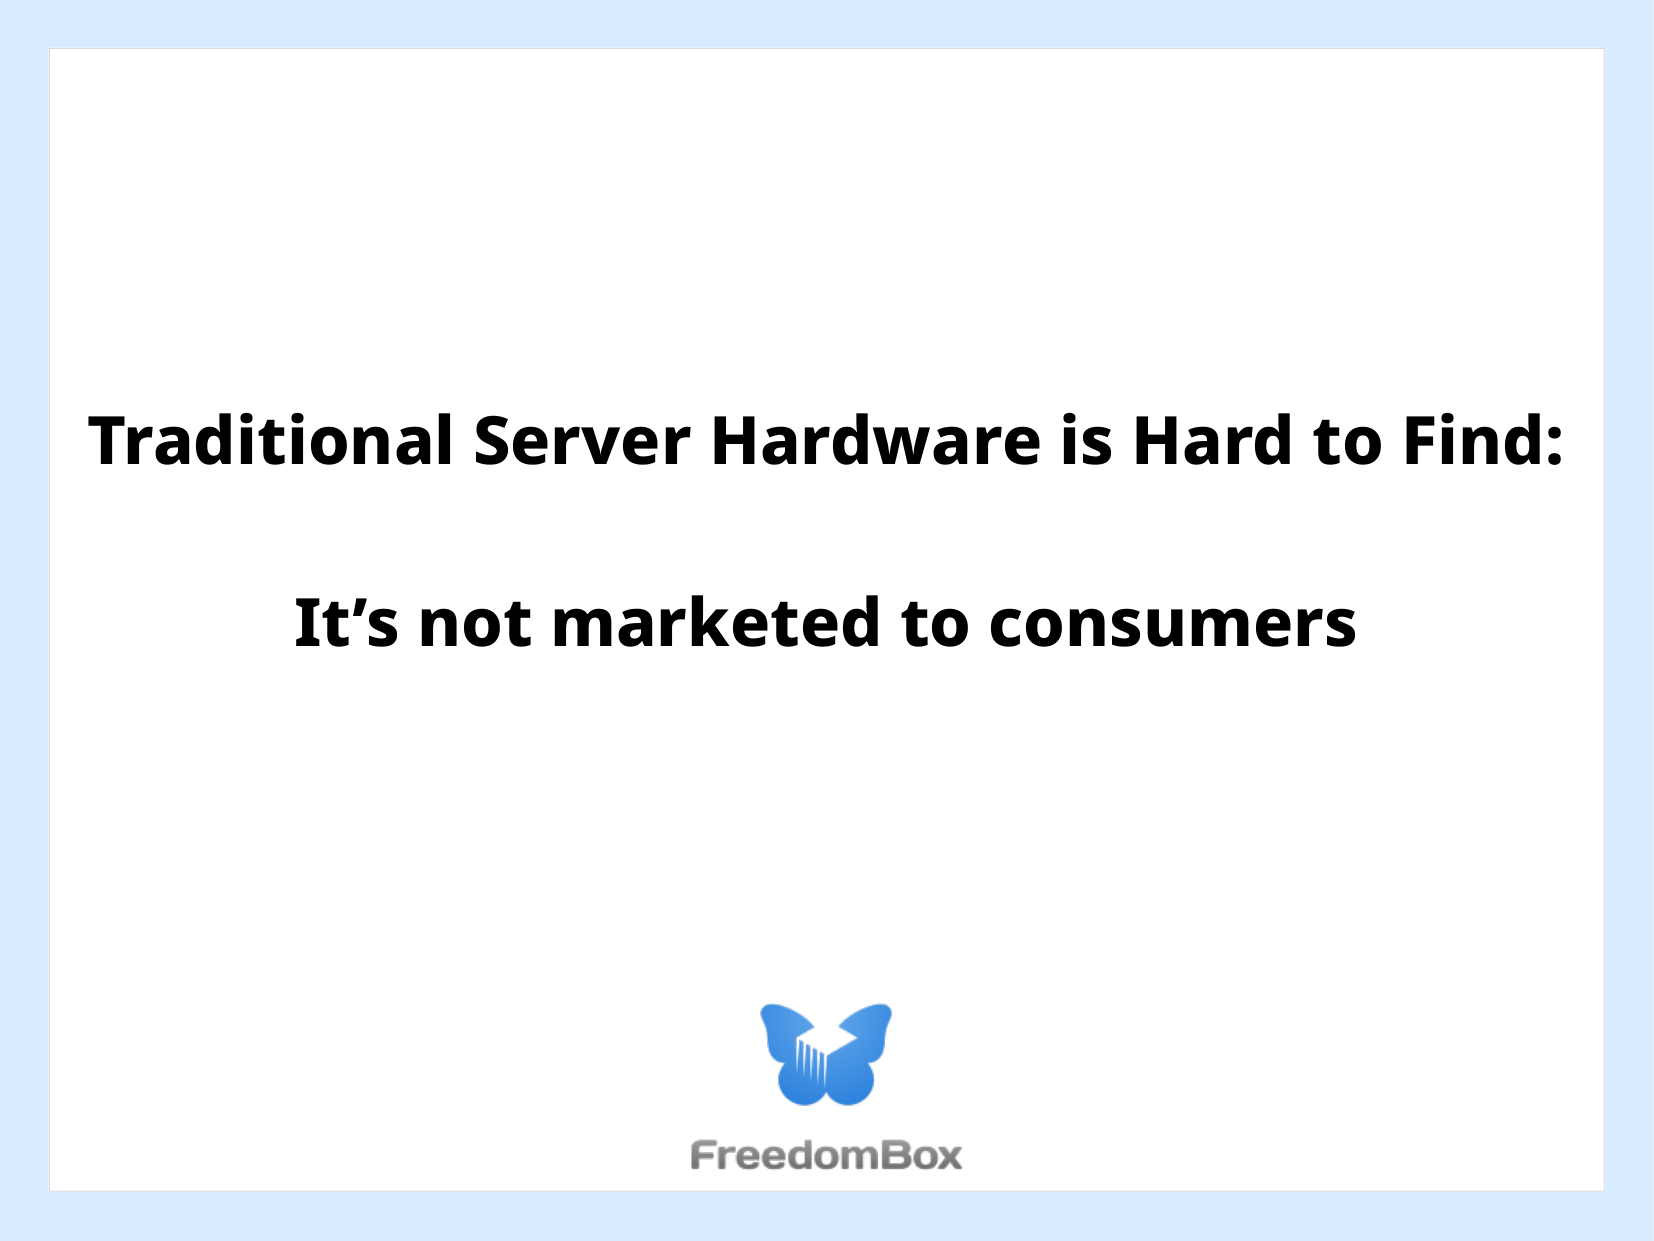

# Traditional Server Hardware is Hard to Find:
It’s not marketed to consumers